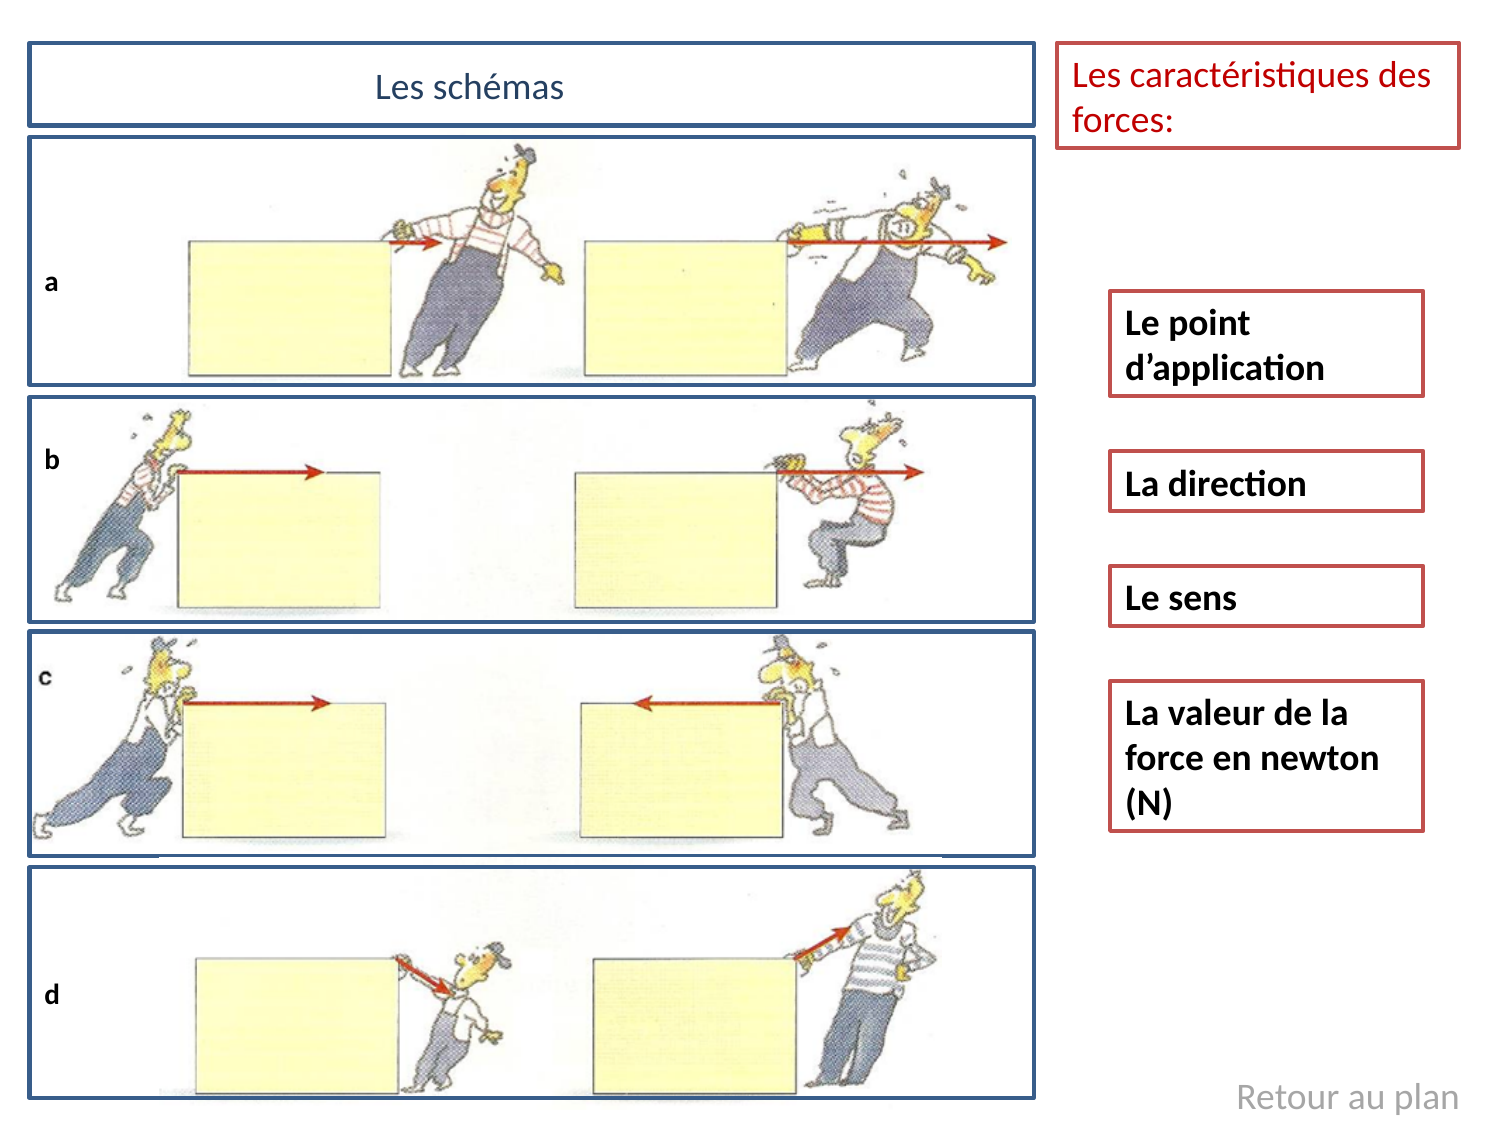

Les caractéristiques des forces:
Les schémas
a
Le point d’application
b
La direction
Le sens
La valeur de la force en newton (N)
d
Retour au plan